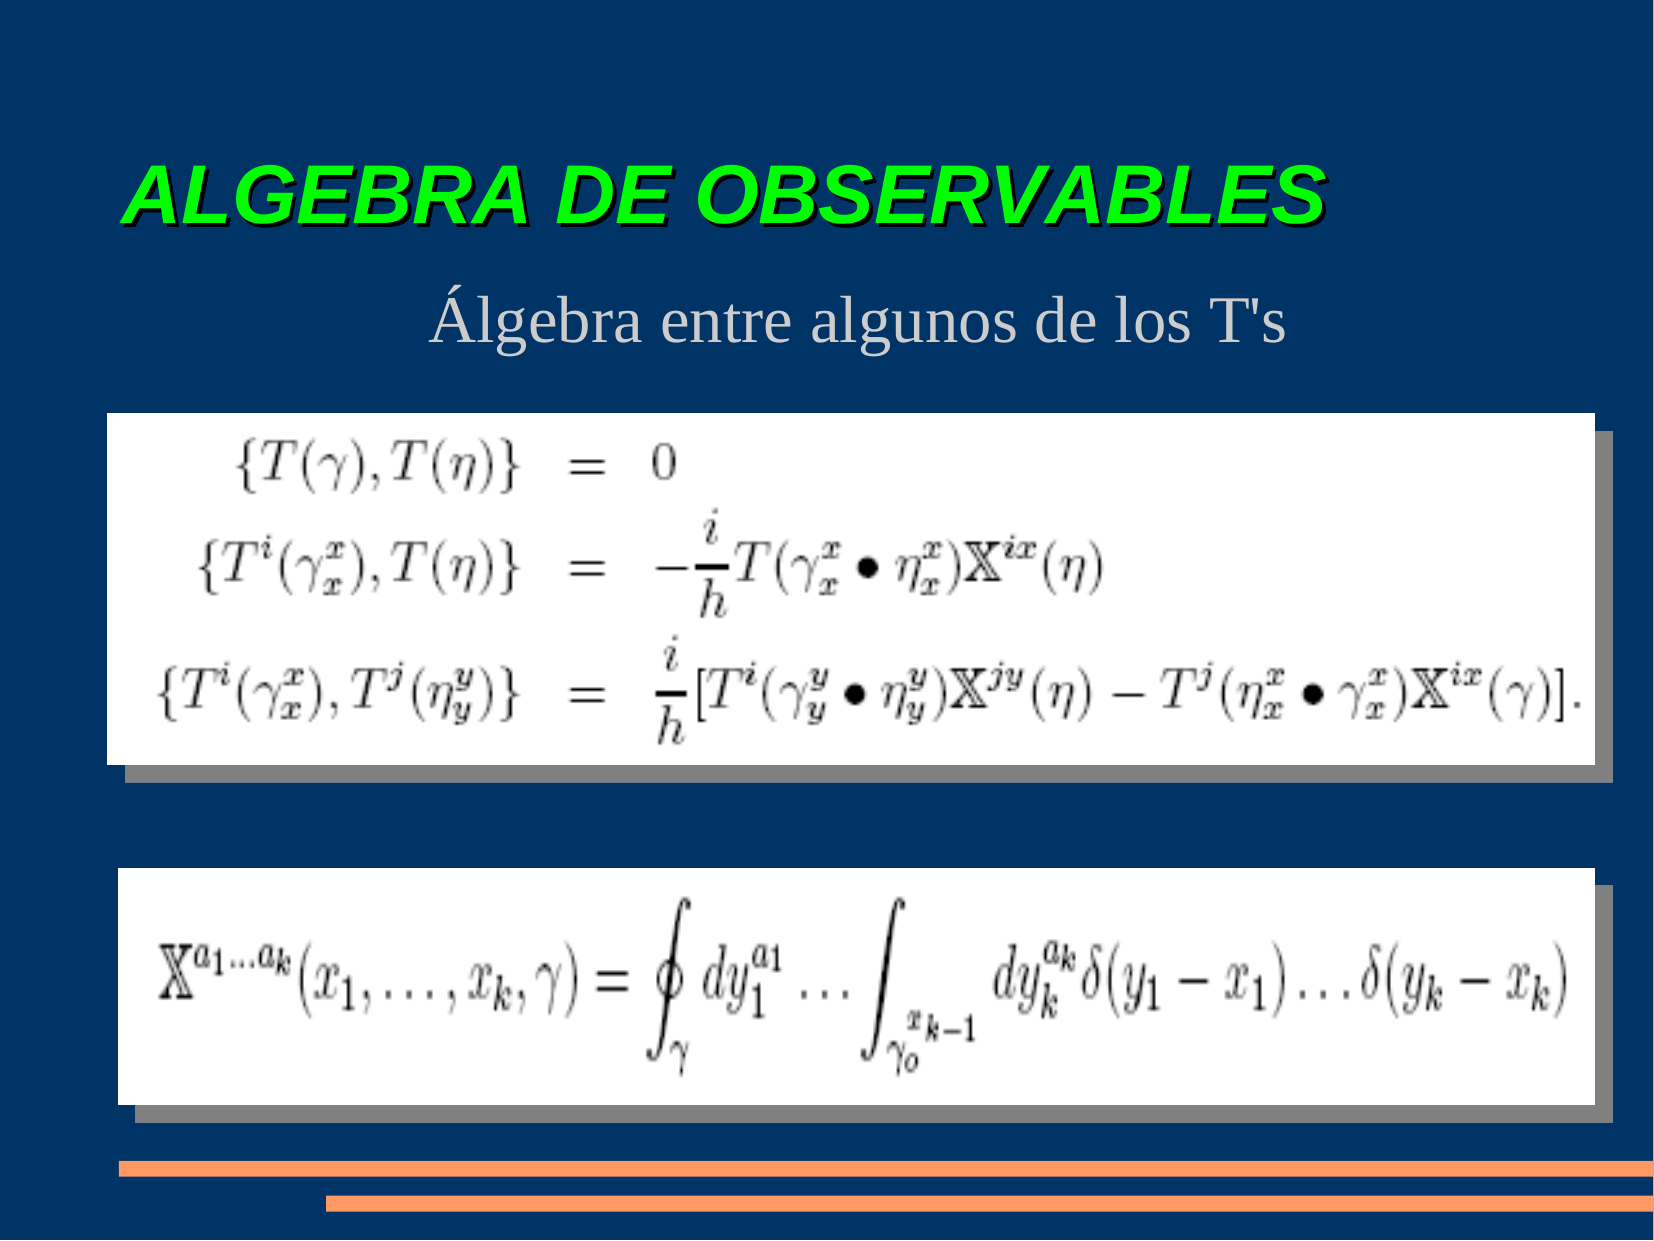

# ALGEBRA DE OBSERVABLES
Álgebra entre algunos de los T's